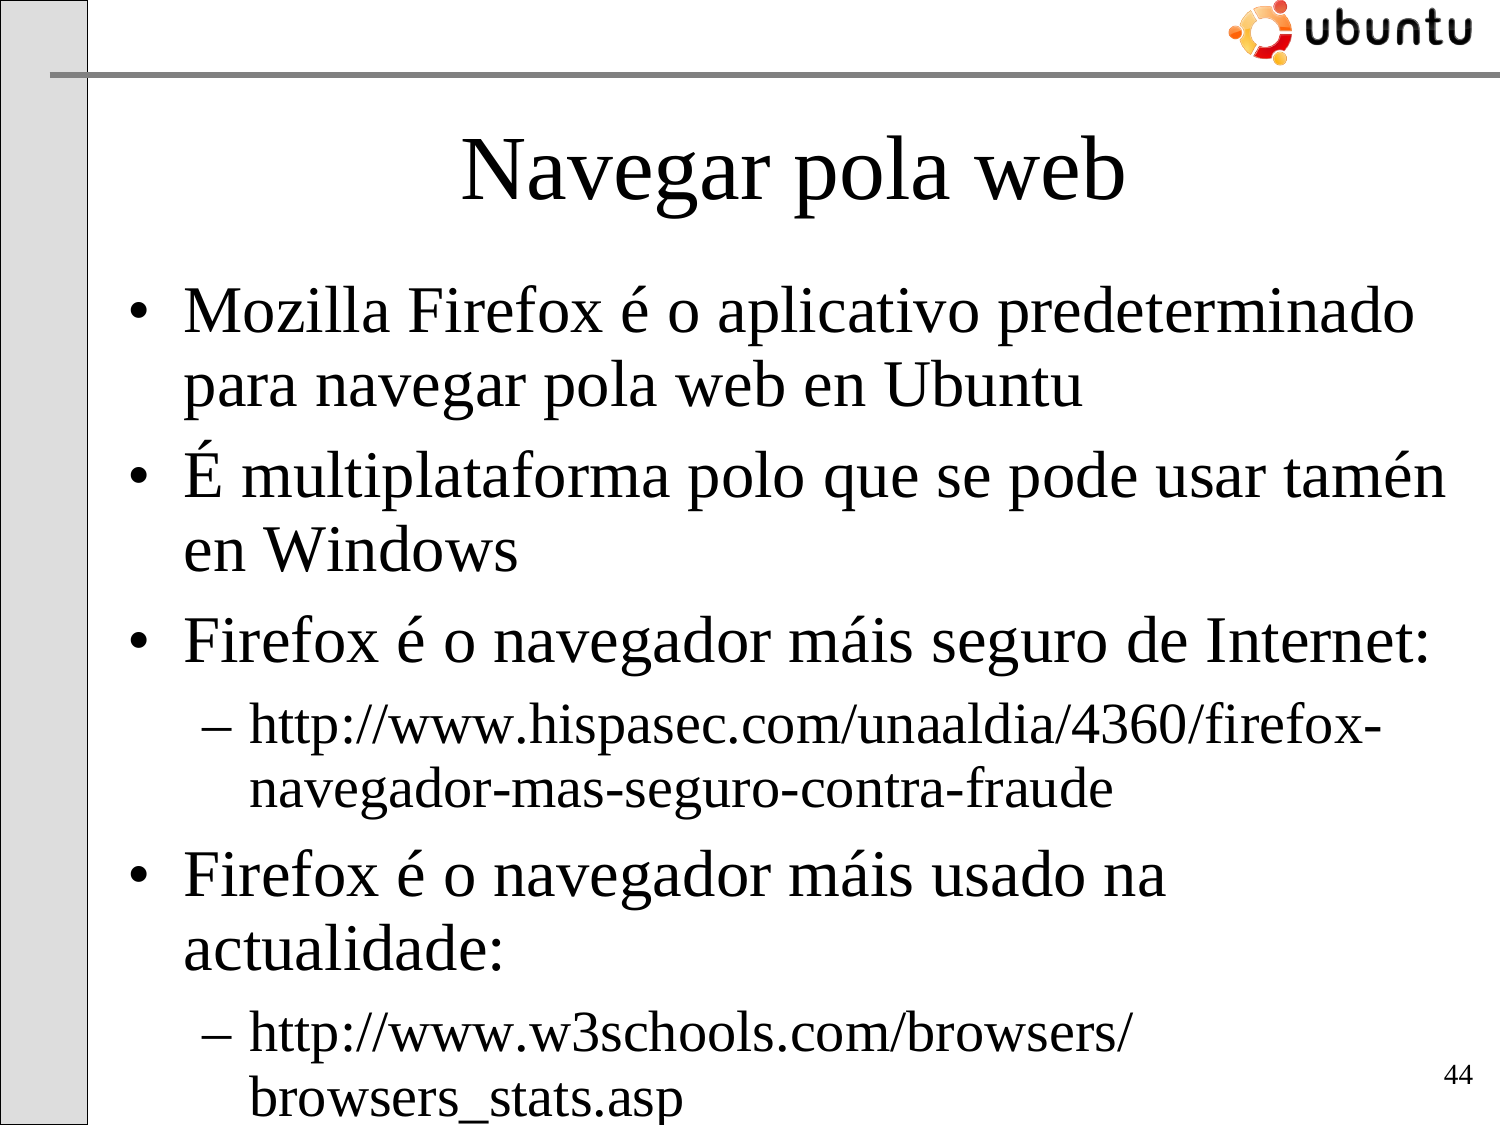

# Navegar pola web
Mozilla Firefox é o aplicativo predeterminado para navegar pola web en Ubuntu
É multiplataforma polo que se pode usar tamén en Windows
Firefox é o navegador máis seguro de Internet:
http://www.hispasec.com/unaaldia/4360/firefox-navegador-mas-seguro-contra-fraude
Firefox é o navegador máis usado na actualidade:
http://www.w3schools.com/browsers/browsers_stats.asp
44